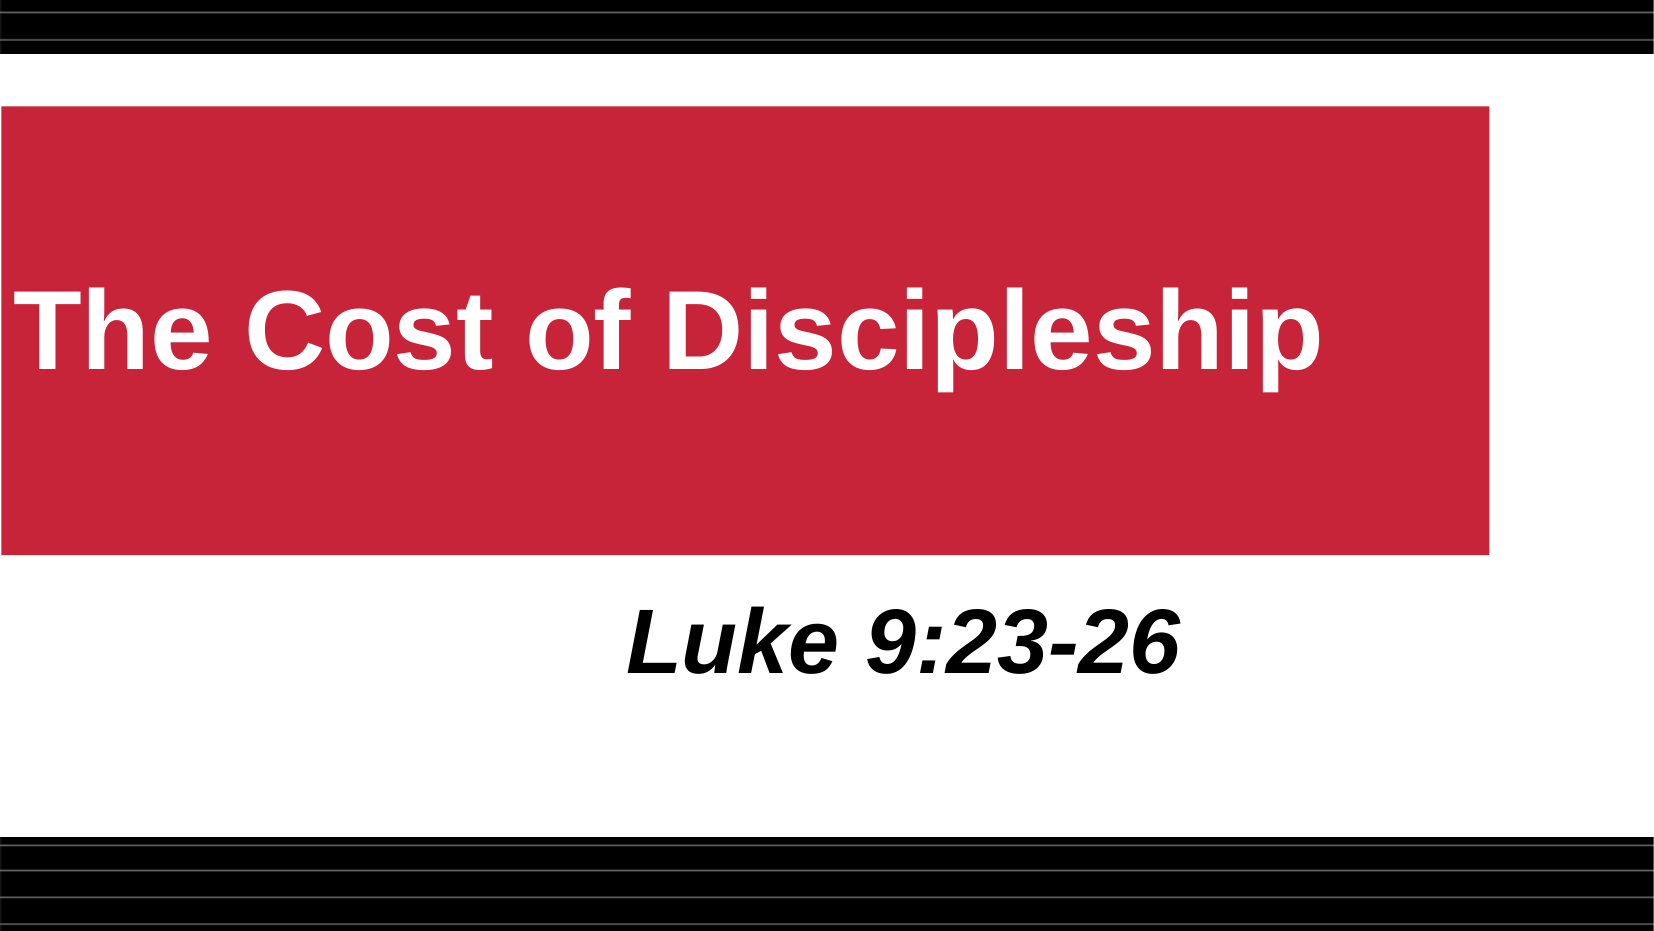

# The Cost of Discipleship
Luke 9:23-26